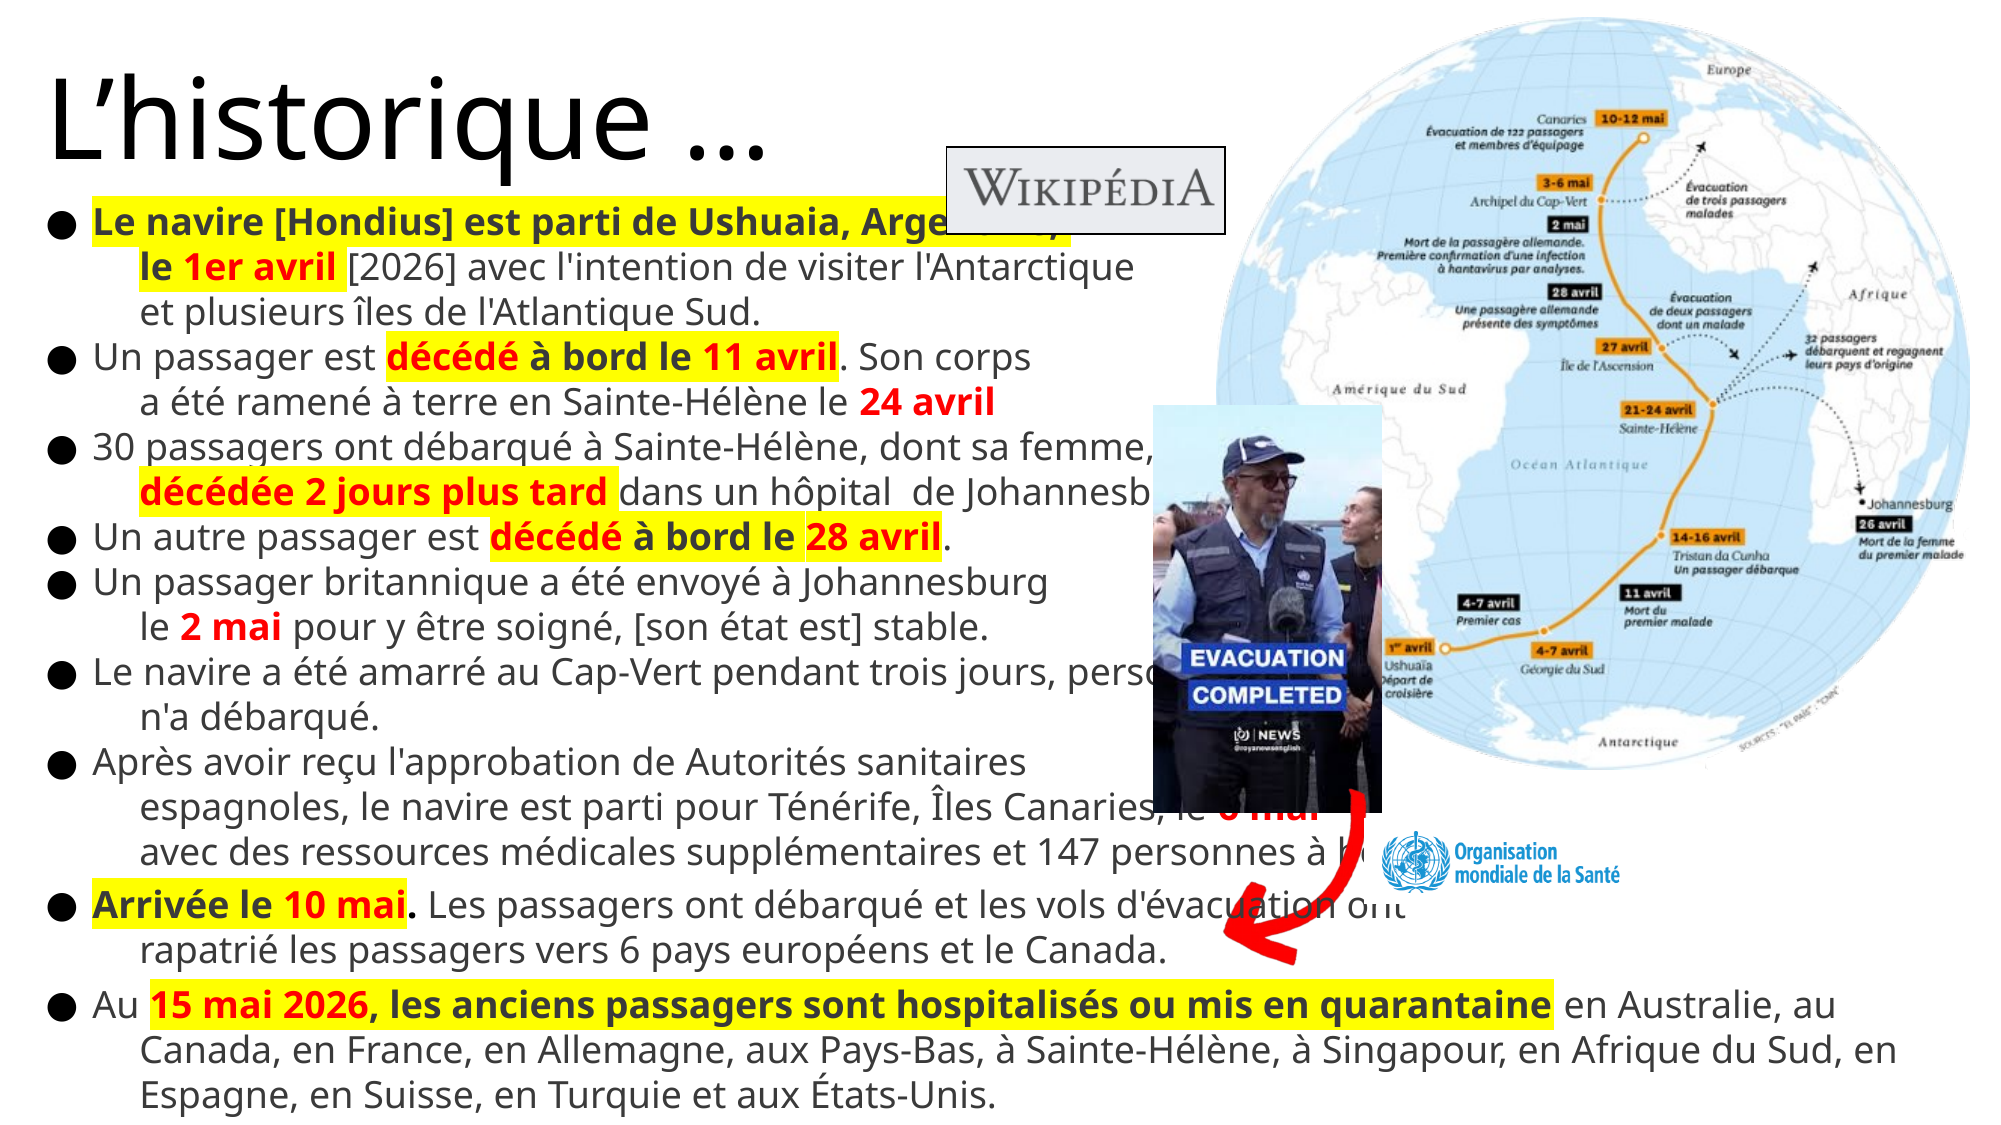

L’historique …
Le navire [Hondius] est parti de Ushuaia, Argentine,
le 1er avril [2026] avec l'intention de visiter l'Antarctique
et plusieurs îles de l'Atlantique Sud.
Un passager est décédé à bord le 11 avril. Son corps
a été ramené à terre en Sainte-Hélène le 24 avril
30 passagers ont débarqué à Sainte-Hélène, dont sa femme,
décédée 2 jours plus tard dans un hôpital de Johannesburg.
Un autre passager est décédé à bord le 28 avril.
Un passager britannique a été envoyé à Johannesburg
le 2 mai pour y être soigné, [son état est] stable.
Le navire a été amarré au Cap-Vert pendant trois jours, personne
n'a débarqué.
Après avoir reçu l'approbation de Autorités sanitaires
espagnoles, le navire est parti pour Ténérife, Îles Canaries, le 6 mai
avec des ressources médicales supplémentaires et 147 personnes à bord.
Arrivée le 10 mai. Les passagers ont débarqué et les vols d'évacuation ont
rapatrié les passagers vers 6 pays européens et le Canada.
Au 15 mai 2026, les anciens passagers sont hospitalisés ou mis en quarantaine en Australie, au Canada, en France, en Allemagne, aux Pays-Bas, à Sainte-Hélène, à Singapour, en Afrique du Sud, en Espagne, en Suisse, en Turquie et aux États-Unis.